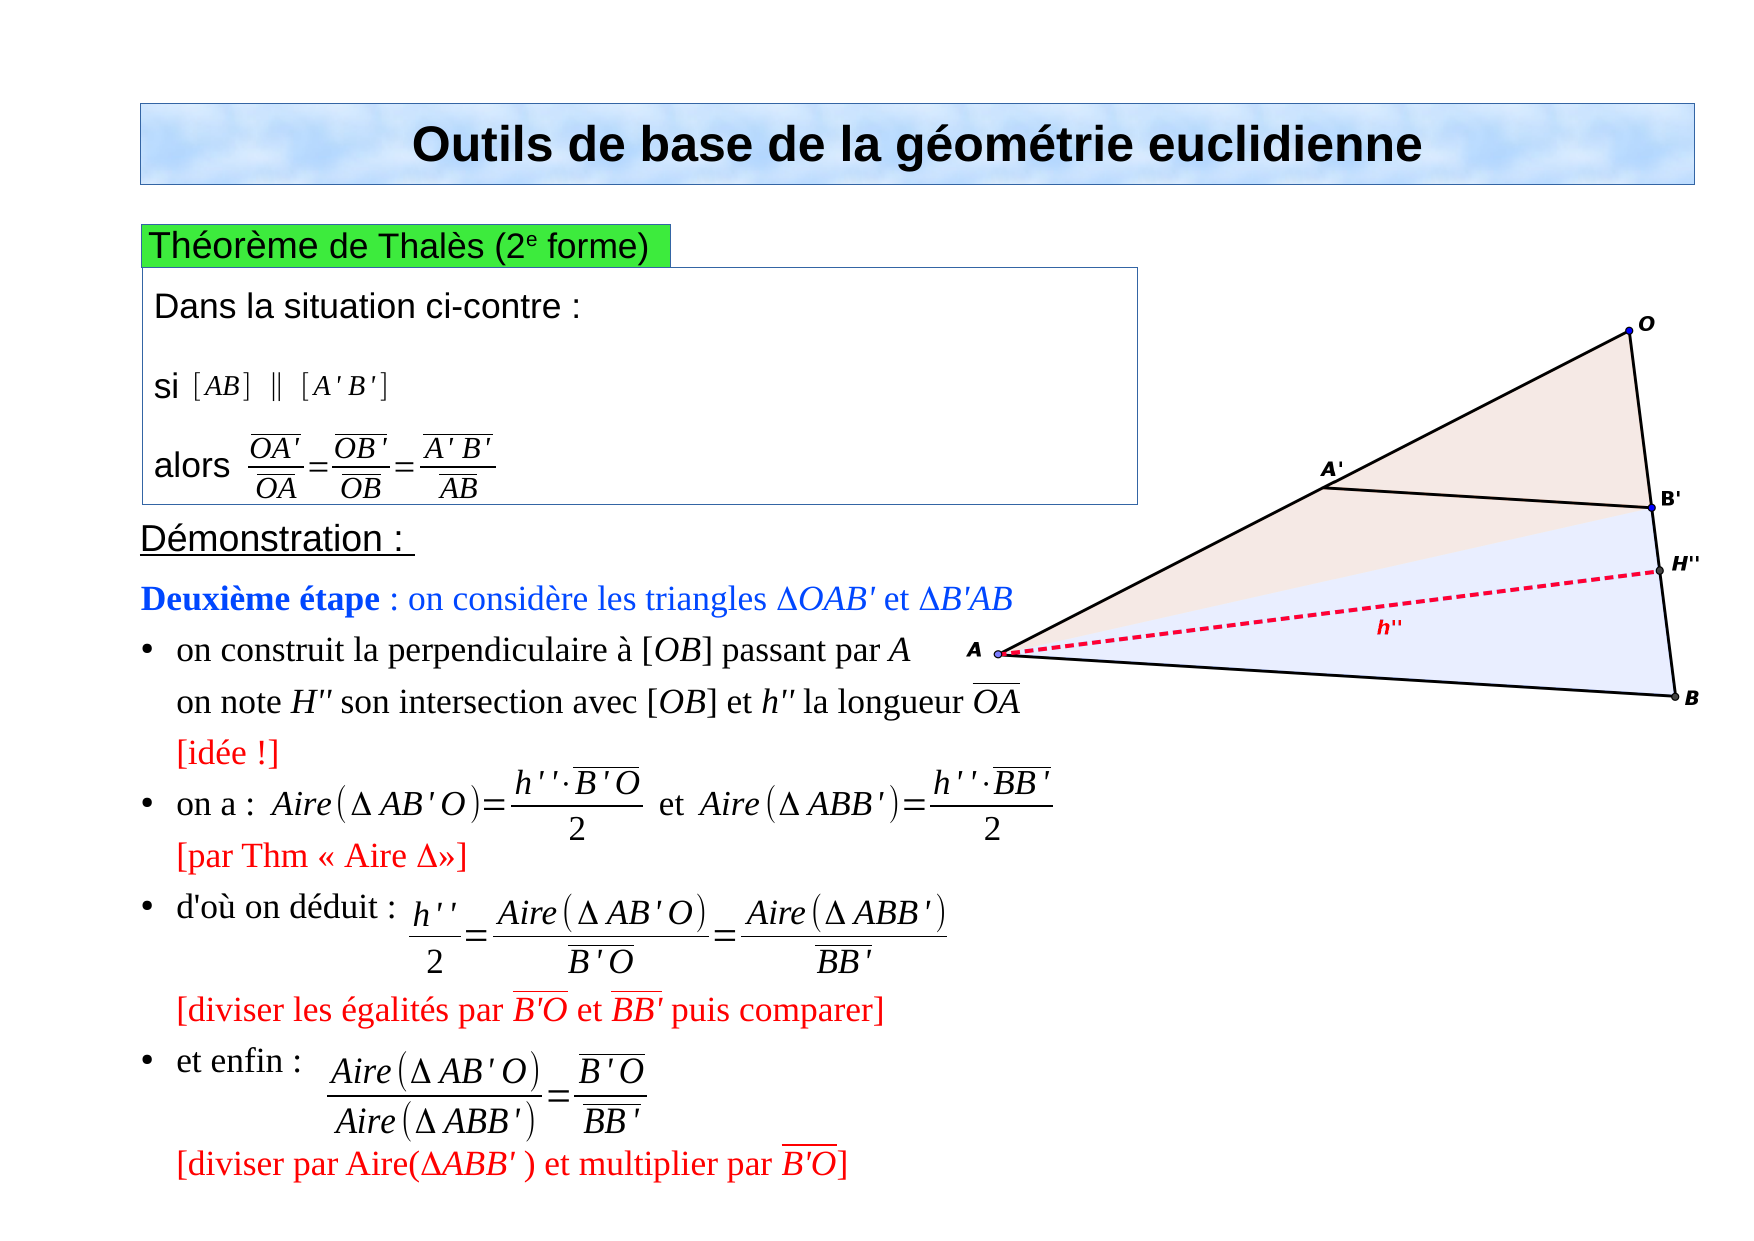

Outils de base de la géométrie euclidienne
Théorème de Thalès (2e forme)
Dans la situation ci-contre :
si
alors
Démonstration :
Deuxième étape : on considère les triangles DOAB' et DB'AB
on construit la perpendiculaire à [OB] passant par A
on note H'' son intersection avec [OB] et h'' la longueur OA
[idée !]
on a :
[par Thm « Aire D»]
d'où on déduit :
[diviser les égalités par B'O et BB' puis comparer]
et enfin :
[diviser par Aire(DABB' ) et multiplier par B'O]
implication